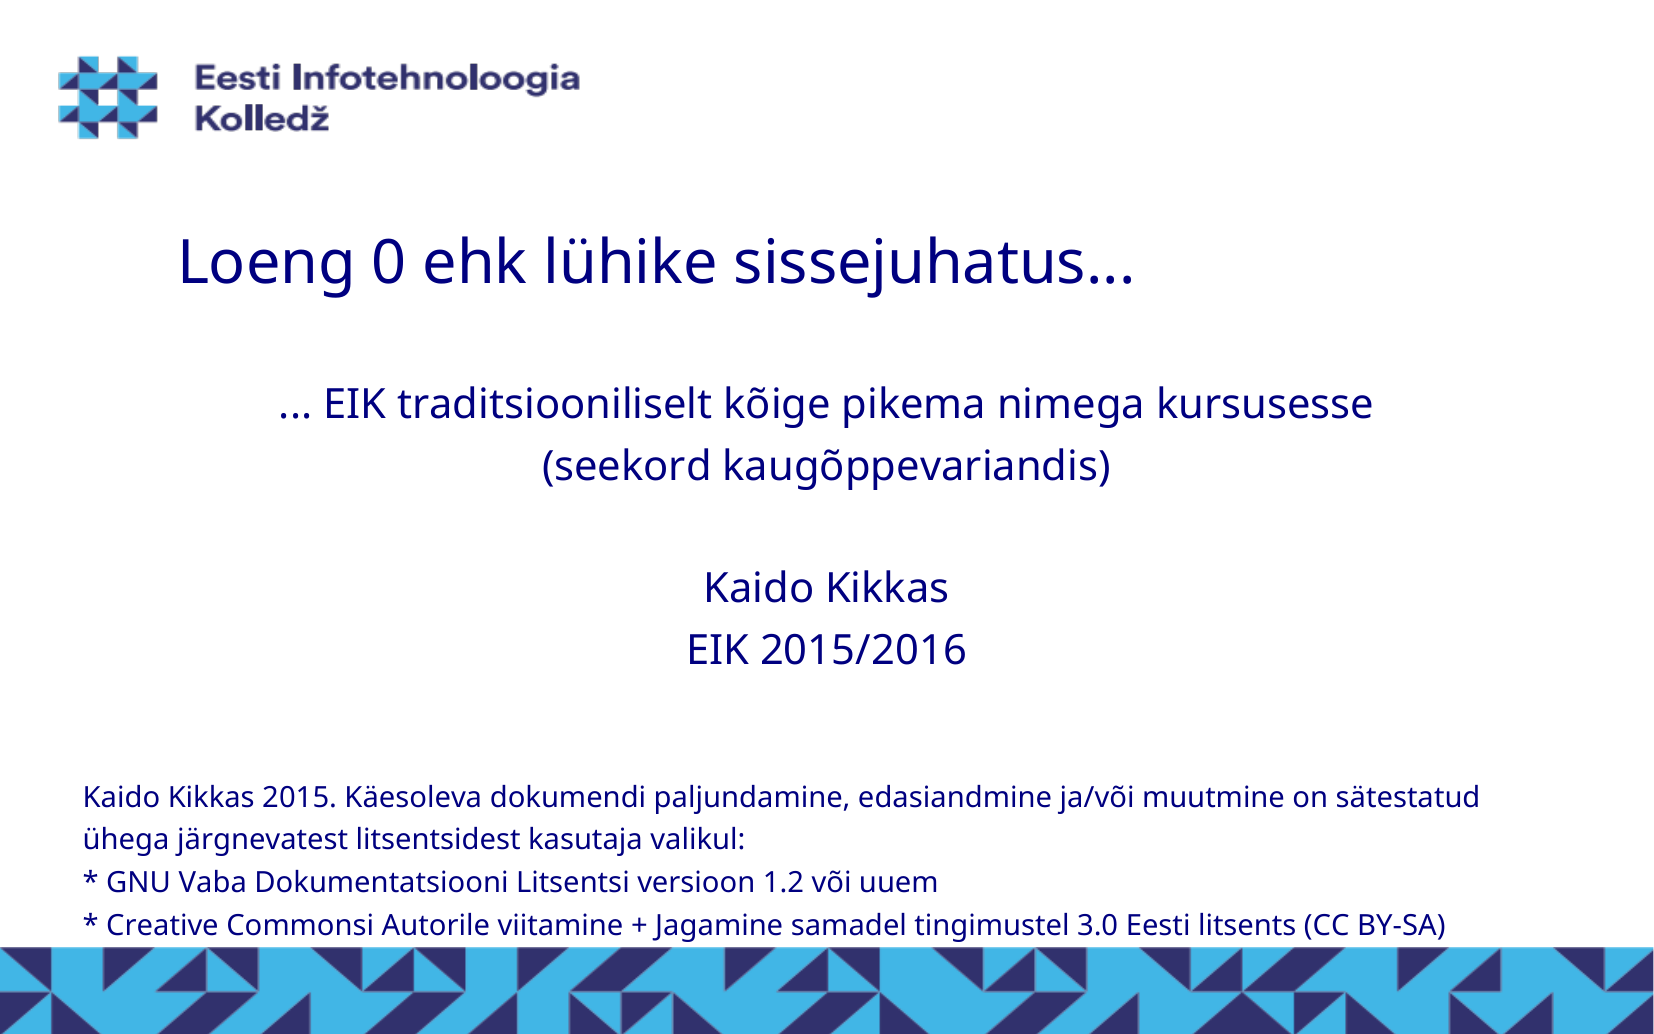

# Loeng 0 ehk lühike sissejuhatus...
... EIK traditsiooniliselt kõige pikema nimega kursusesse (seekord kaugõppevariandis)
Kaido Kikkas
EIK 2015/2016
Kaido Kikkas 2015. Käesoleva dokumendi paljundamine, edasiandmine ja/või muutmine on sätestatud
ühega järgnevatest litsentsidest kasutaja valikul:
* GNU Vaba Dokumentatsiooni Litsentsi versioon 1.2 või uuem
* Creative Commonsi Autorile viitamine + Jagamine samadel tingimustel 3.0 Eesti litsents (CC BY-SA)